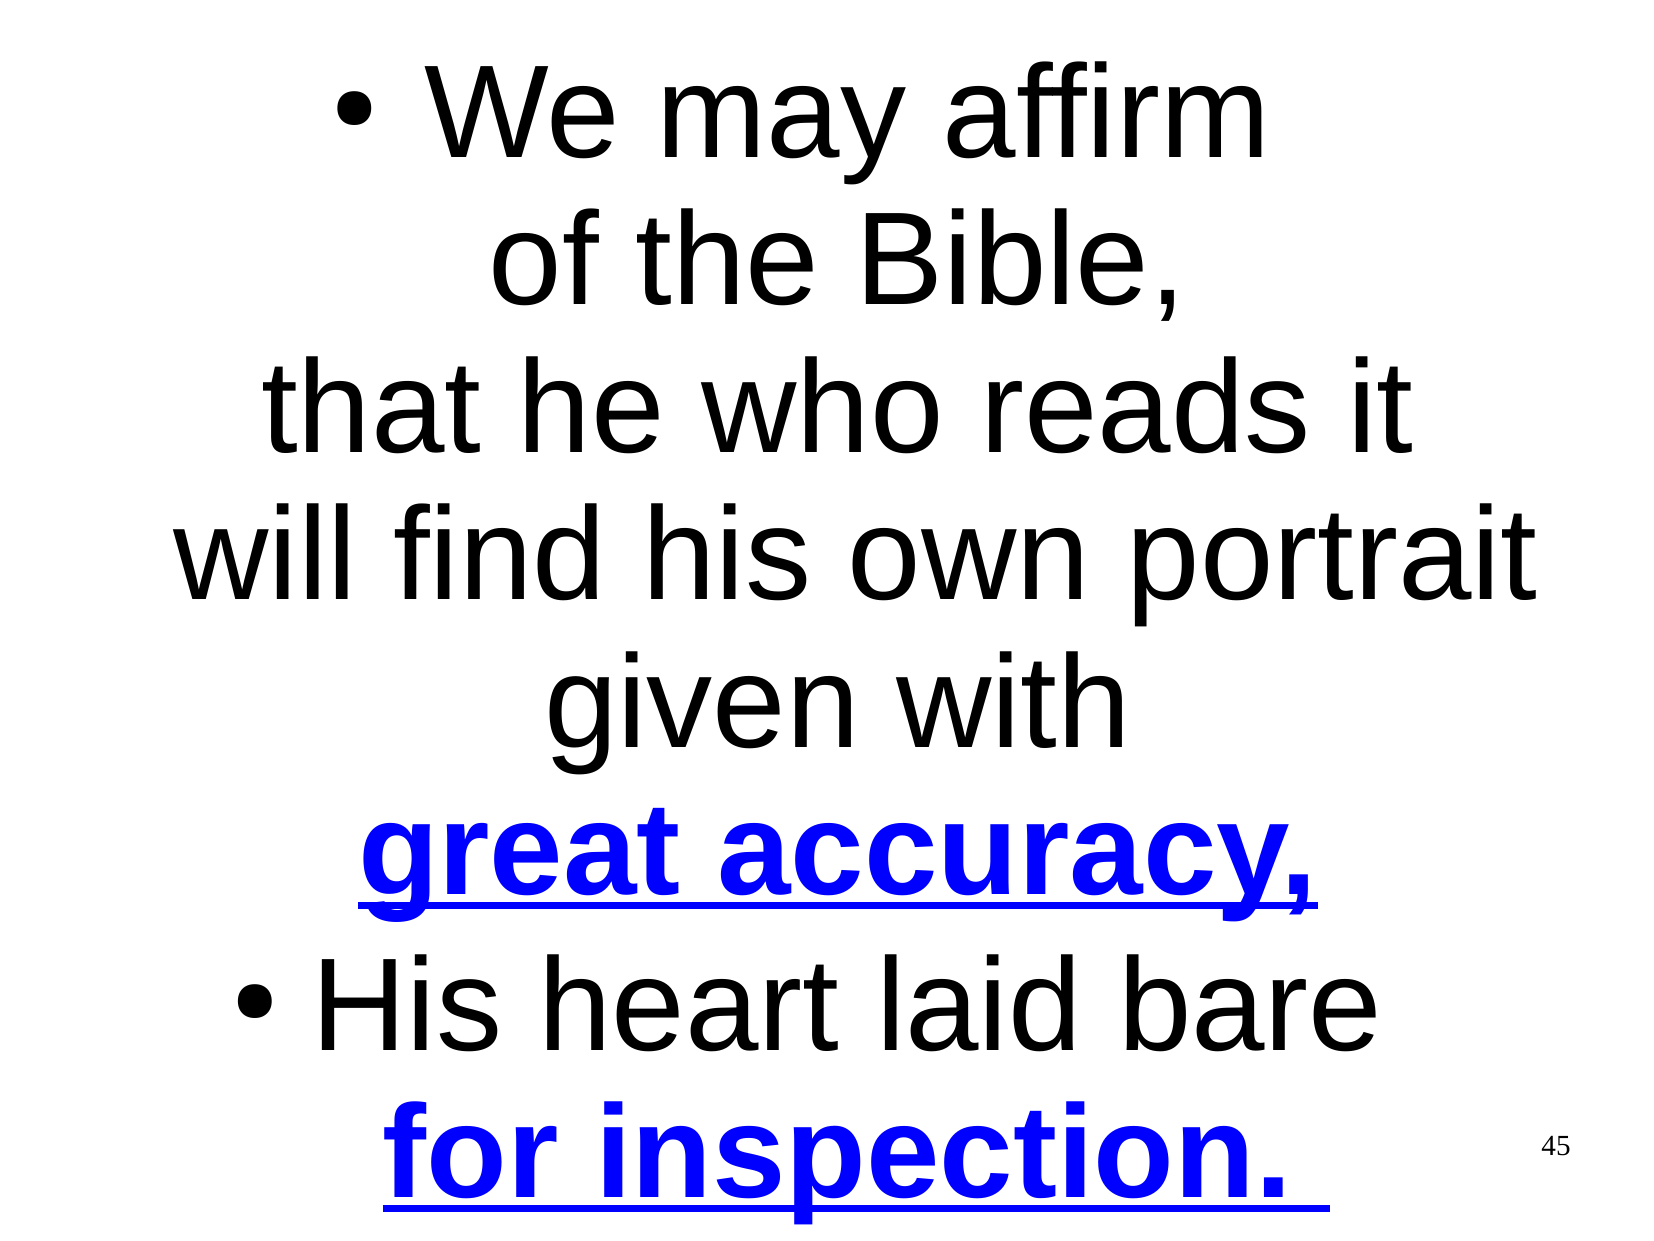

# We may affirm of the Bible, that he who reads it will find his own portrait given with great accuracy,
His heart laid bare
for inspection.
45